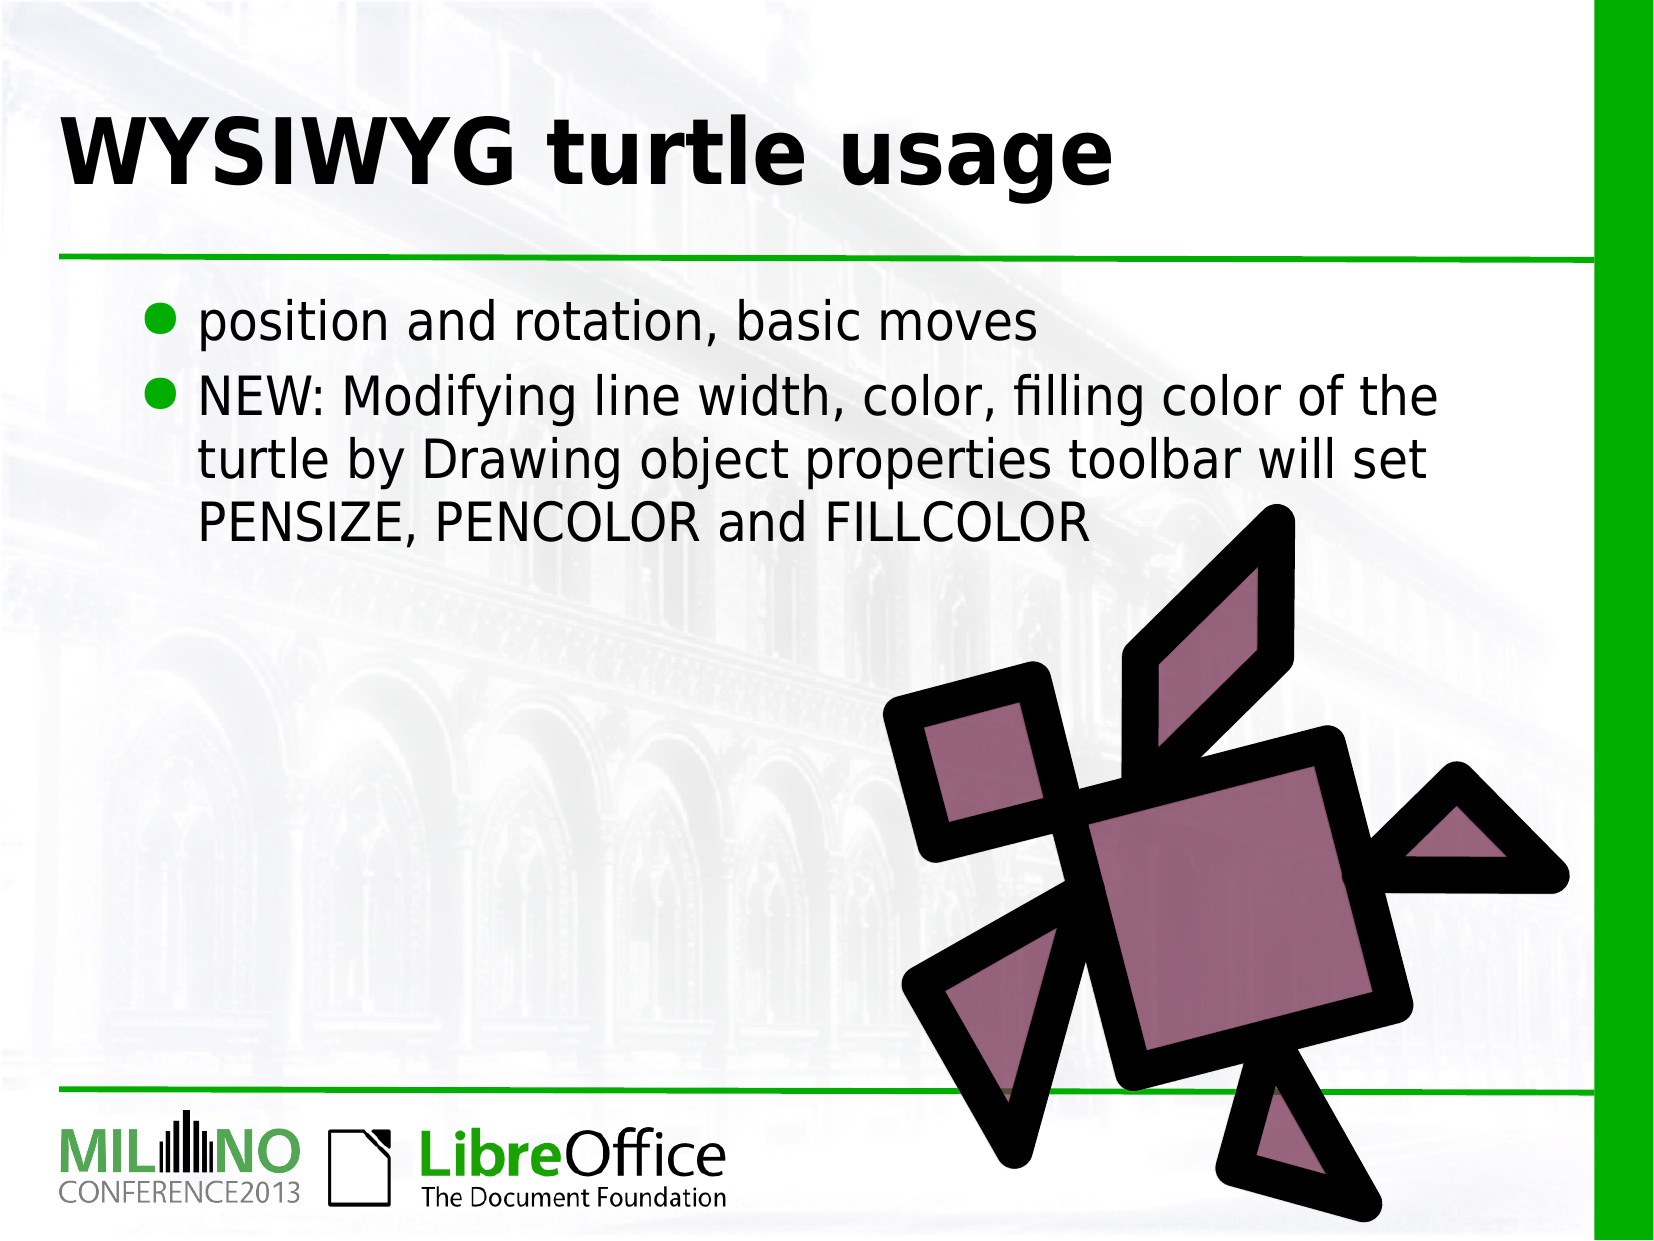

# WYSIWYG turtle usage
position and rotation, basic moves
NEW: Modifying line width, color, filling color of the turtle by Drawing object properties toolbar will set PENSIZE, PENCOLOR and FILLCOLOR